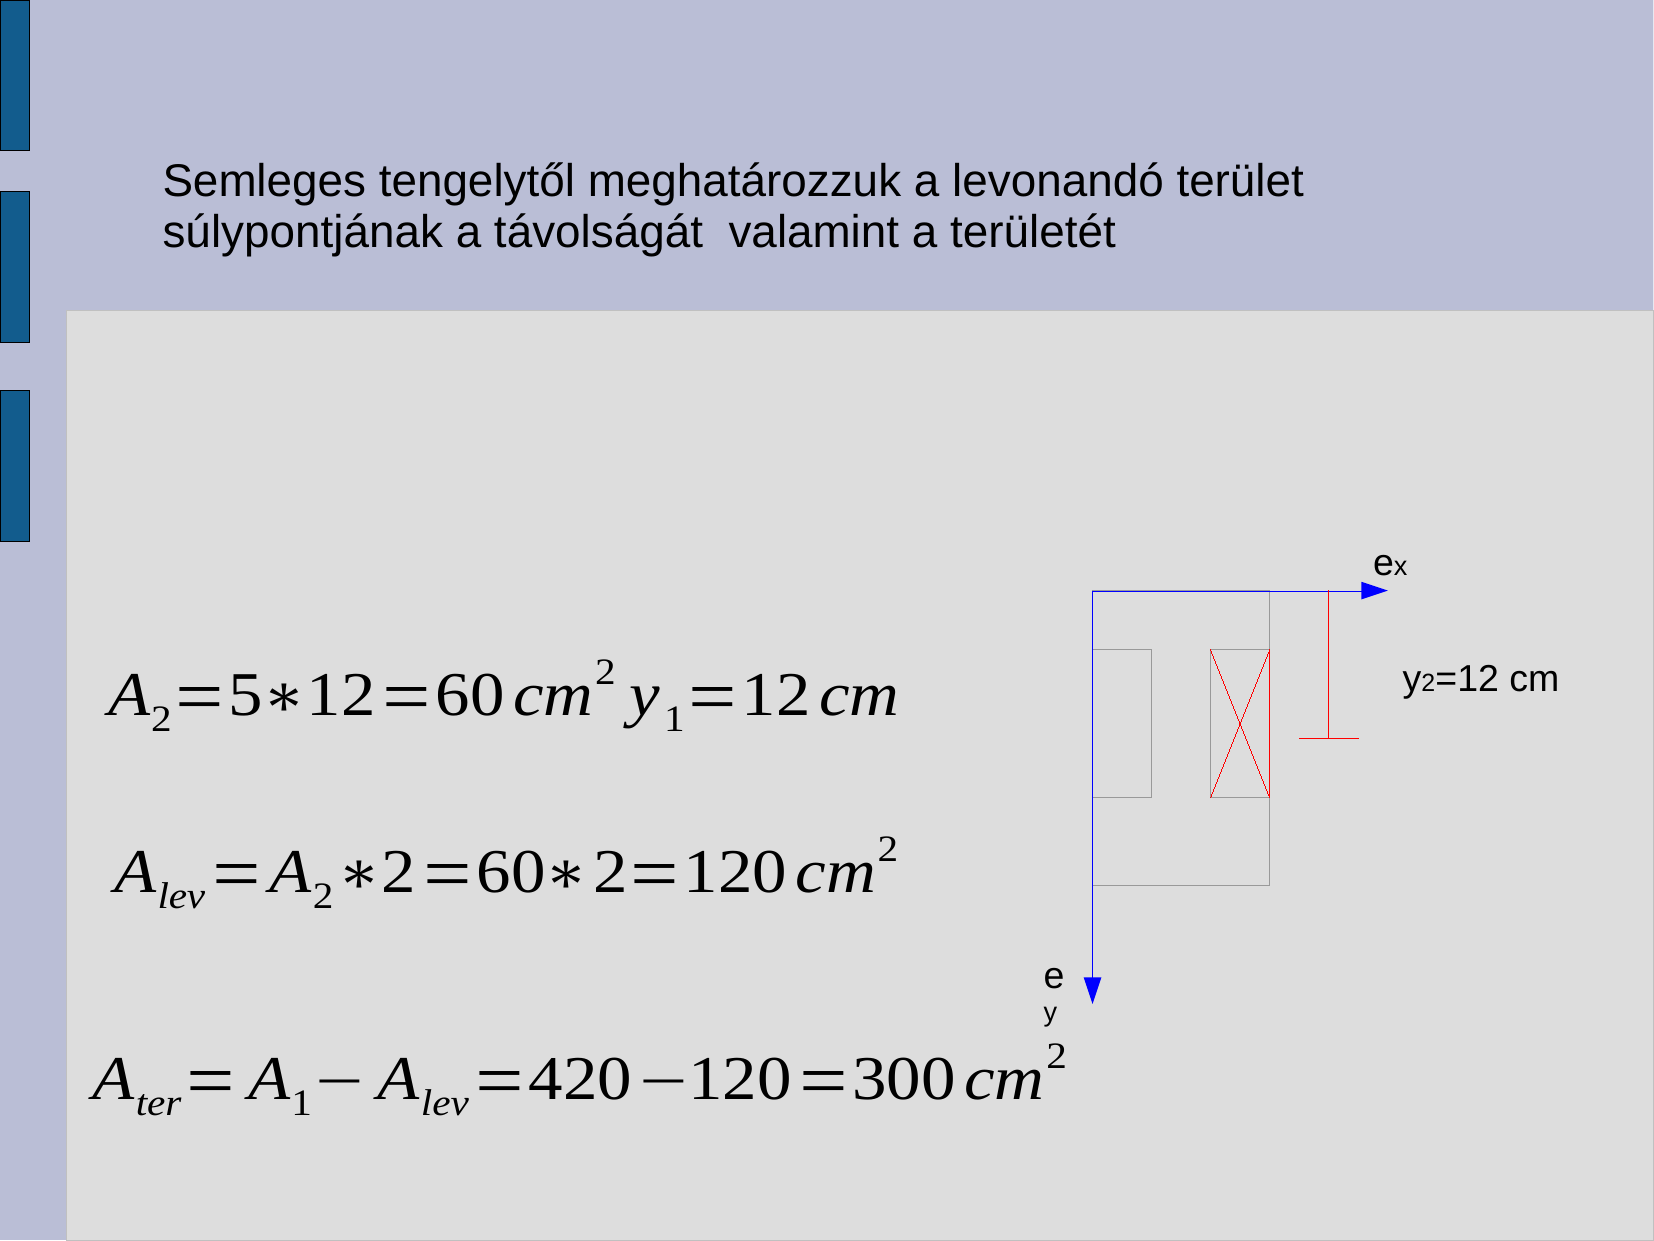

Semleges tengelytől meghatározzuk a levonandó terület súlypontjának a távolságát valamint a területét
ex
y2=12 cm
ey